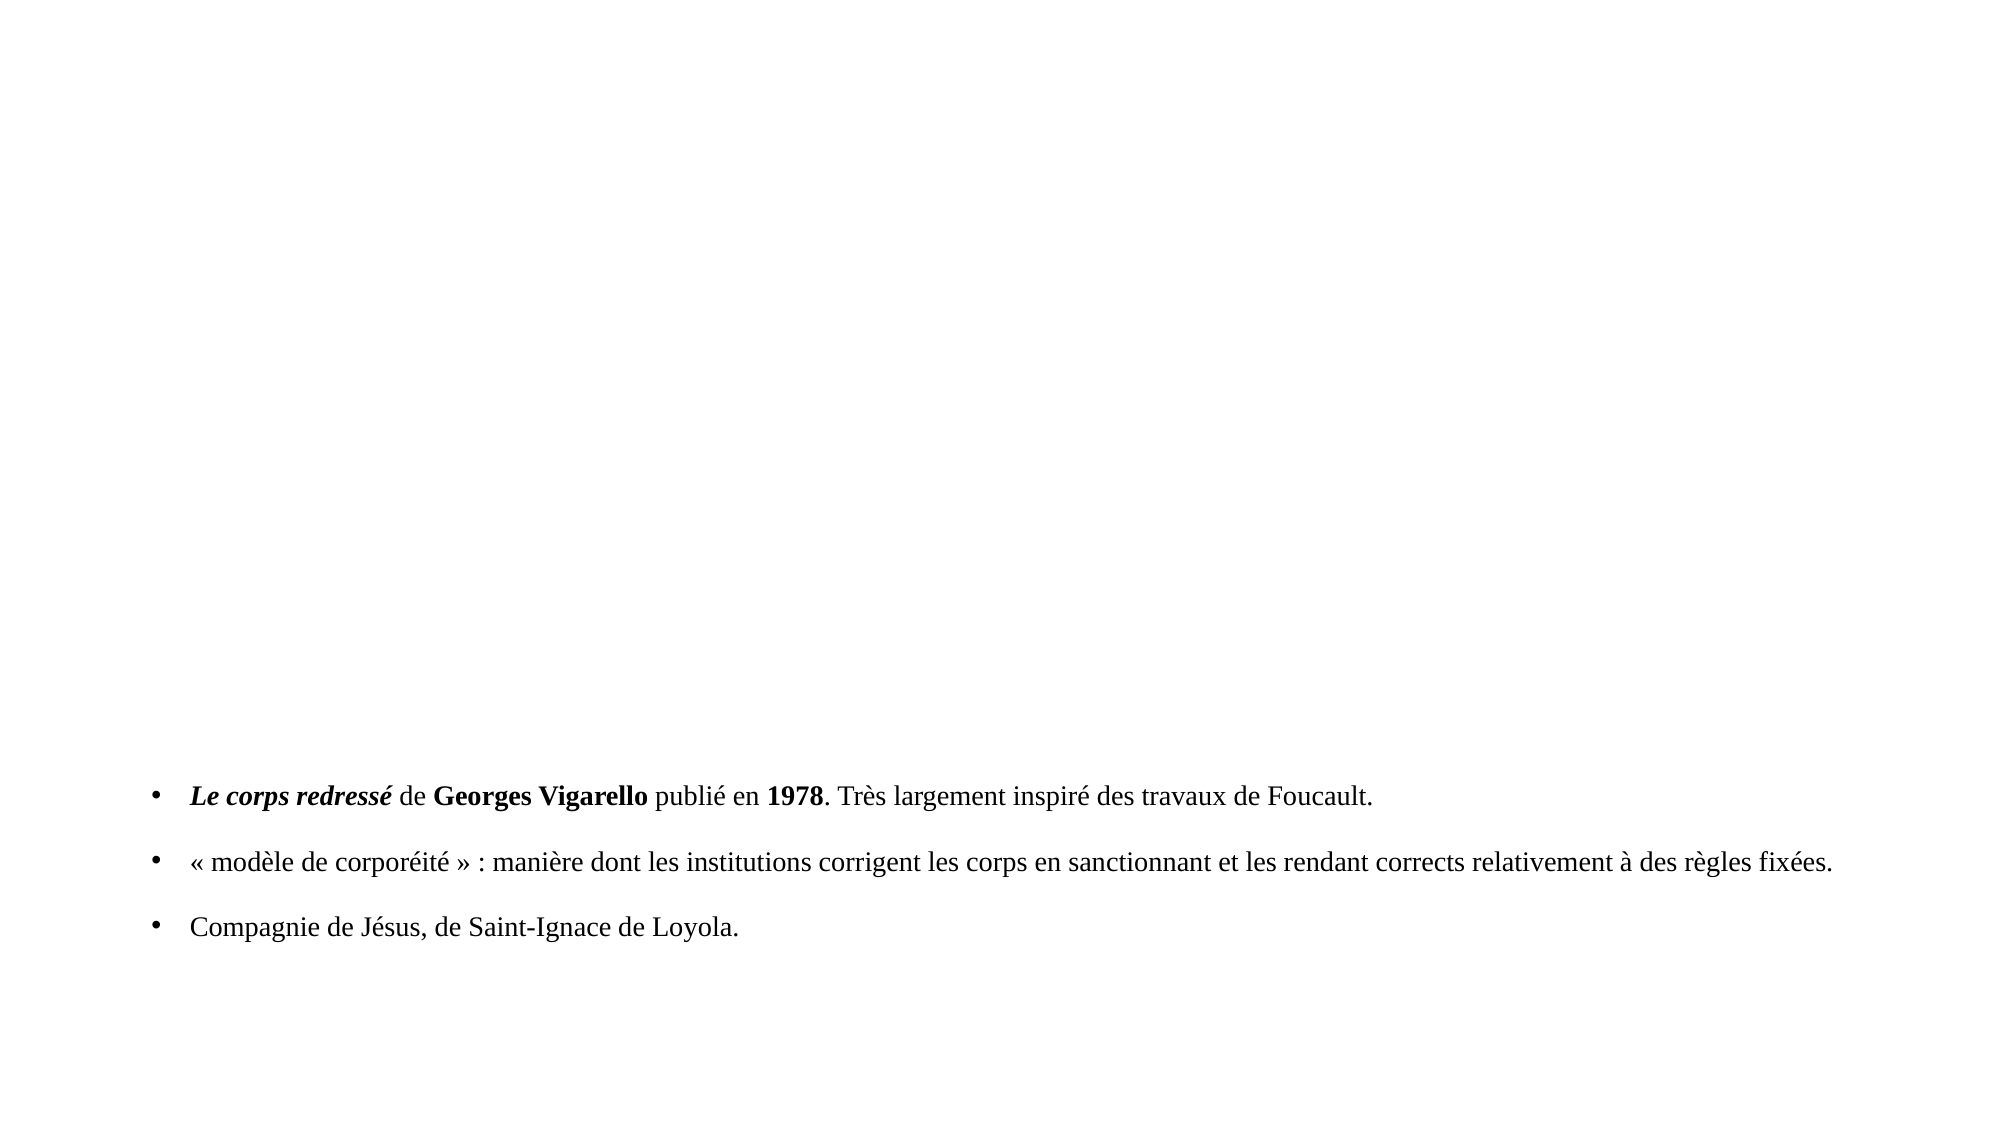

# Le corps redressé de Georges Vigarello publié en 1978. Très largement inspiré des travaux de Foucault.
« modèle de corporéité » : manière dont les institutions corrigent les corps en sanctionnant et les rendant corrects relativement à des règles fixées.
Compagnie de Jésus, de Saint-Ignace de Loyola.